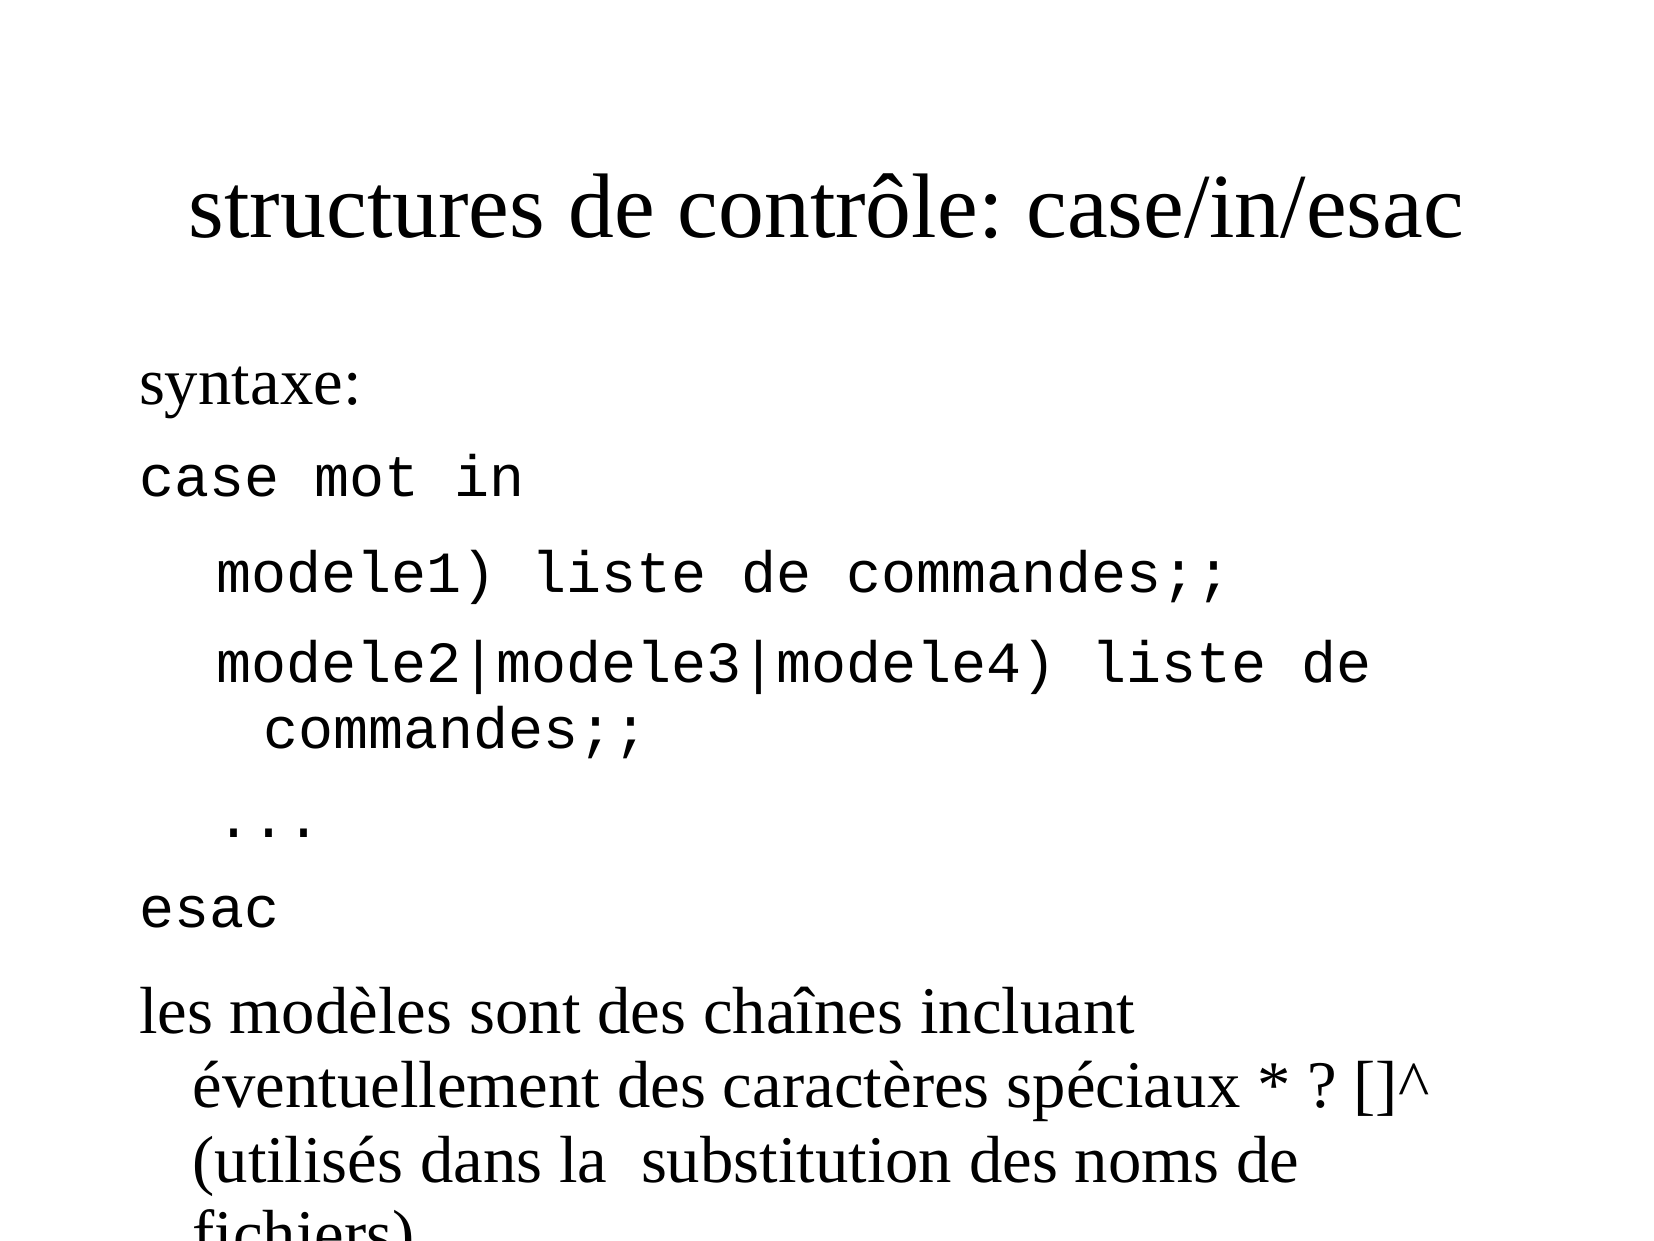

# structures de contrôle: case/in/esac
syntaxe:
case mot in
modele1) liste de commandes;;
modele2|modele3|modele4) liste de commandes;;
...
esac
les modèles sont des chaînes incluant éventuellement des caractères spéciaux * ? []^ (utilisés dans la substitution des noms de fichiers)